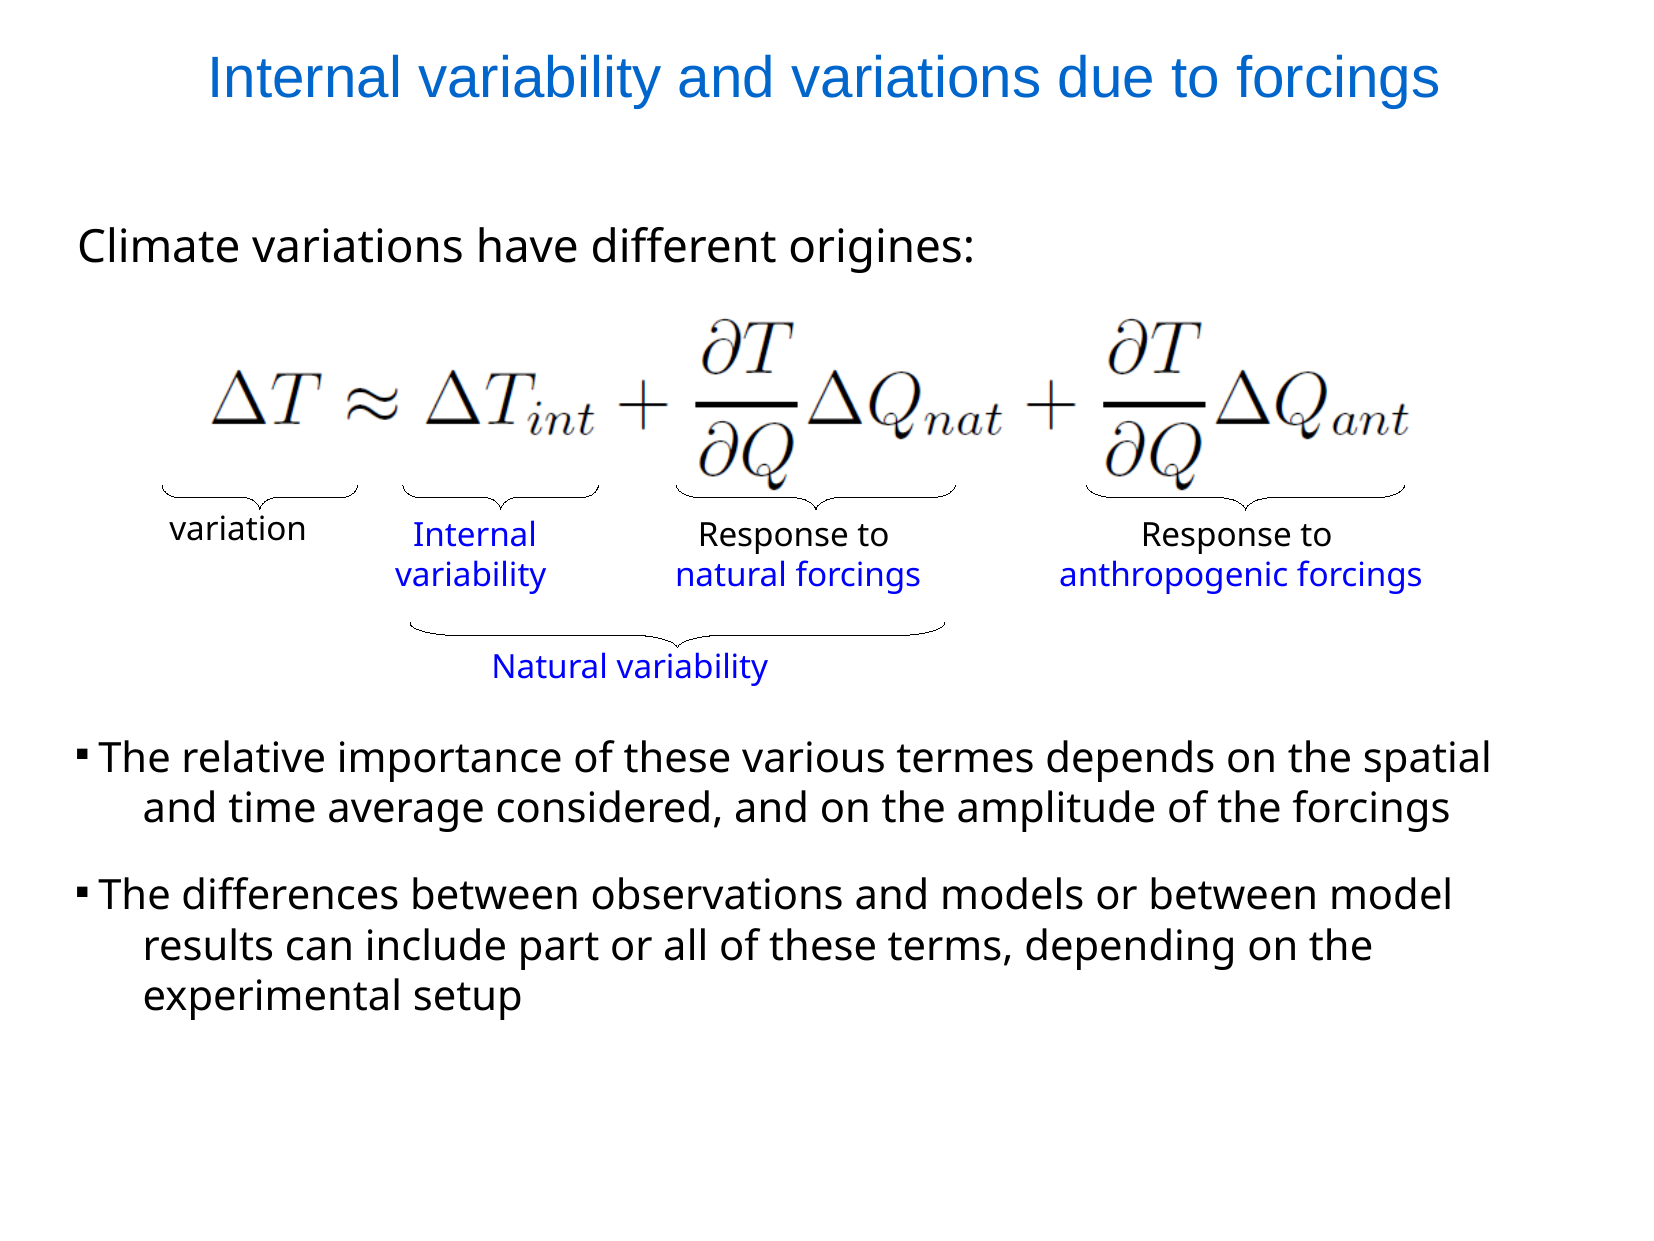

Internal variability and variations due to forcings
Climate variations have different origines:
 variation
 Internal variability
Response to natural forcings
Response to anthropogenic forcings
Natural variability
 The relative importance of these various termes depends on the spatial and time average considered, and on the amplitude of the forcings
 The differences between observations and models or between model results can include part or all of these terms, depending on the experimental setup